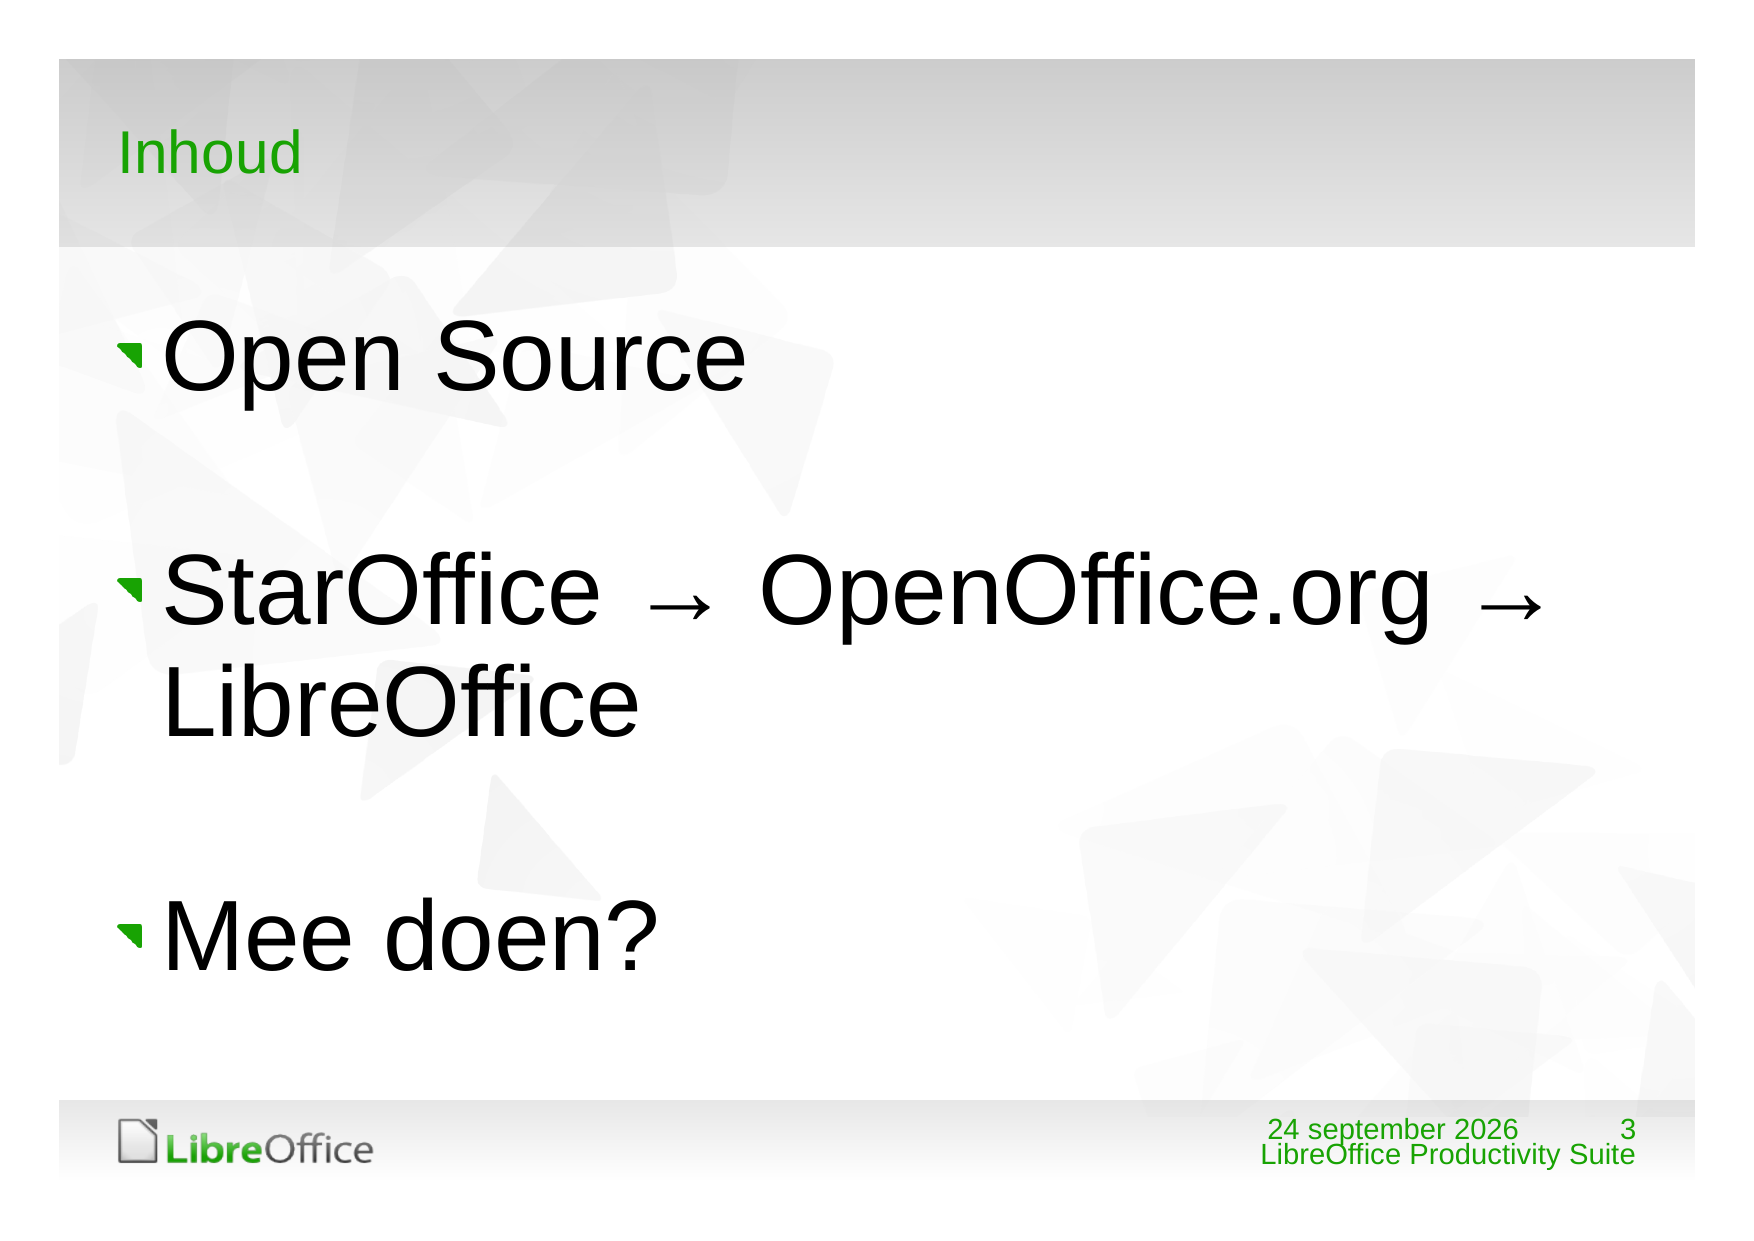

# Inhoud
Open Source
StarOffice → OpenOffice.org → LibreOffice
Mee doen?
3
LibreOffice Productivity Suite